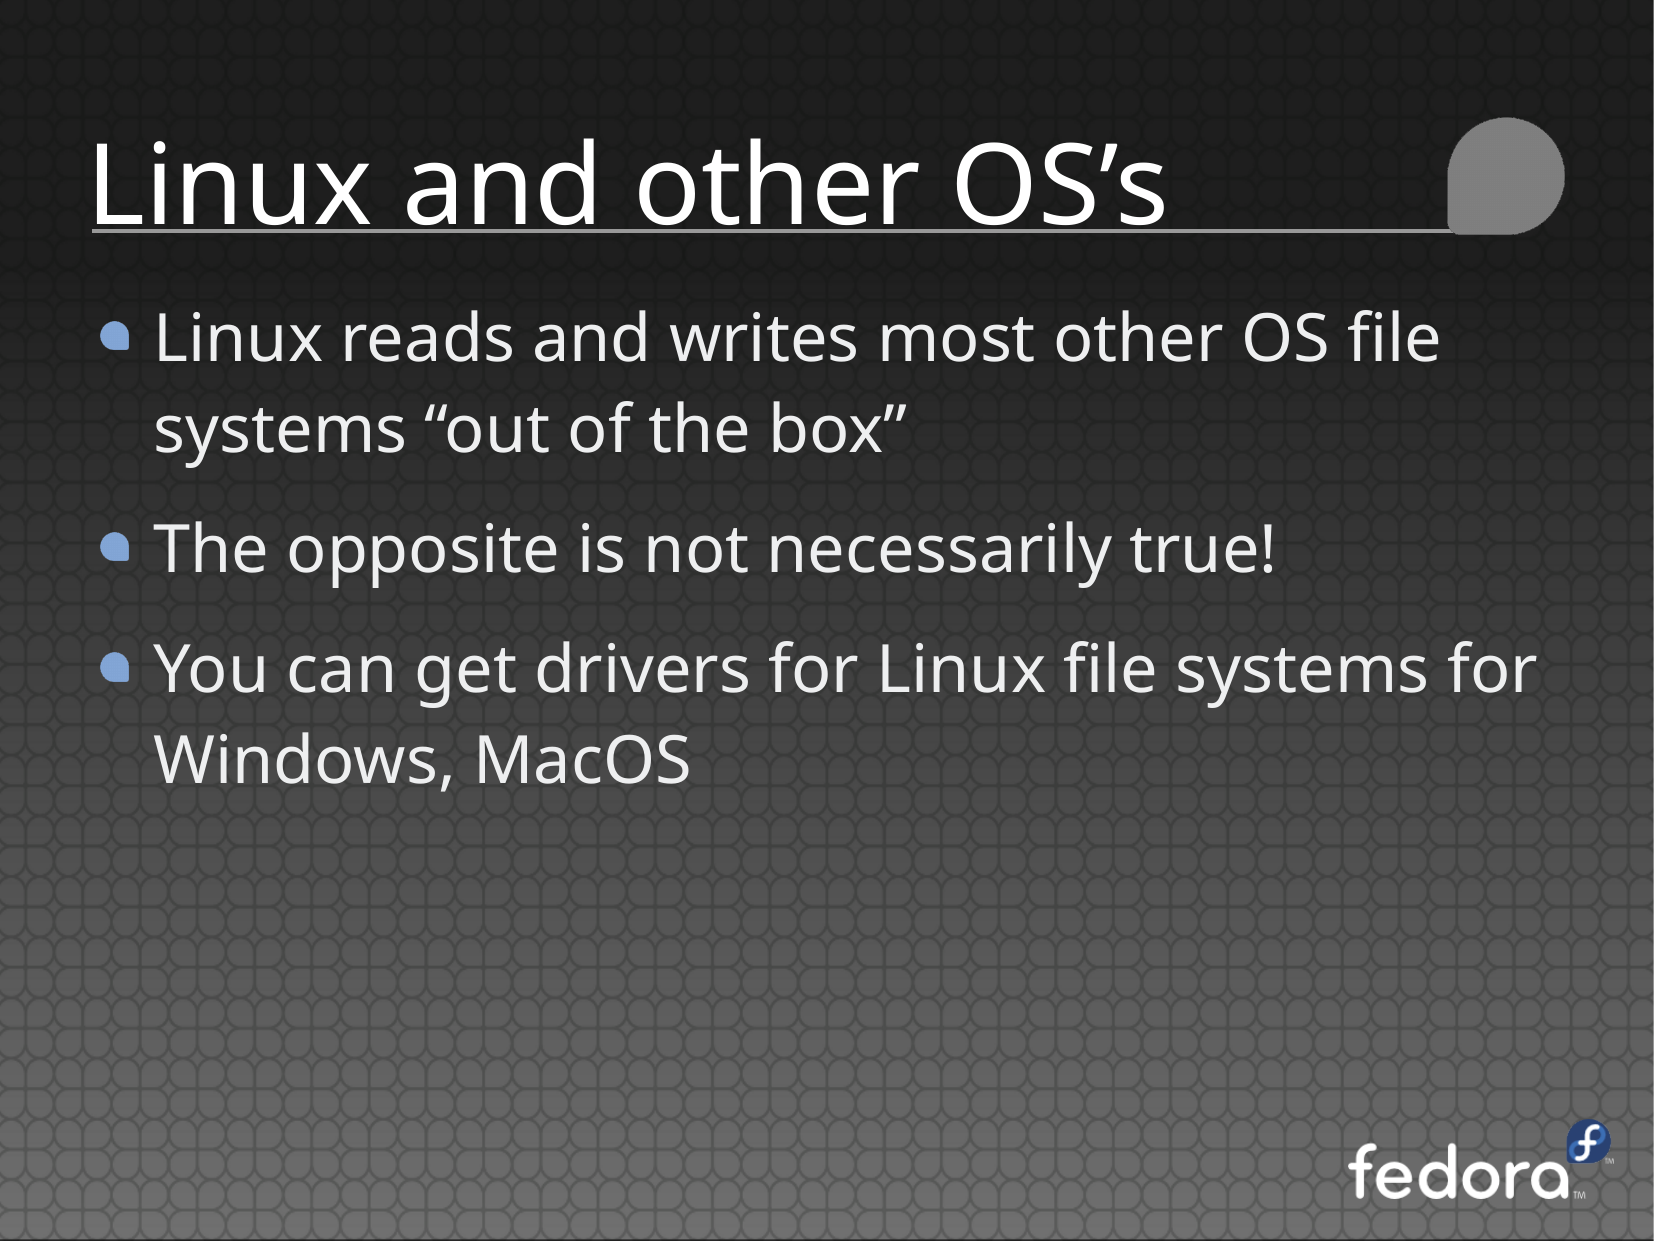

# Linux and other OS’s
Linux reads and writes most other OS file systems “out of the box”
The opposite is not necessarily true!
You can get drivers for Linux file systems for Windows, MacOS